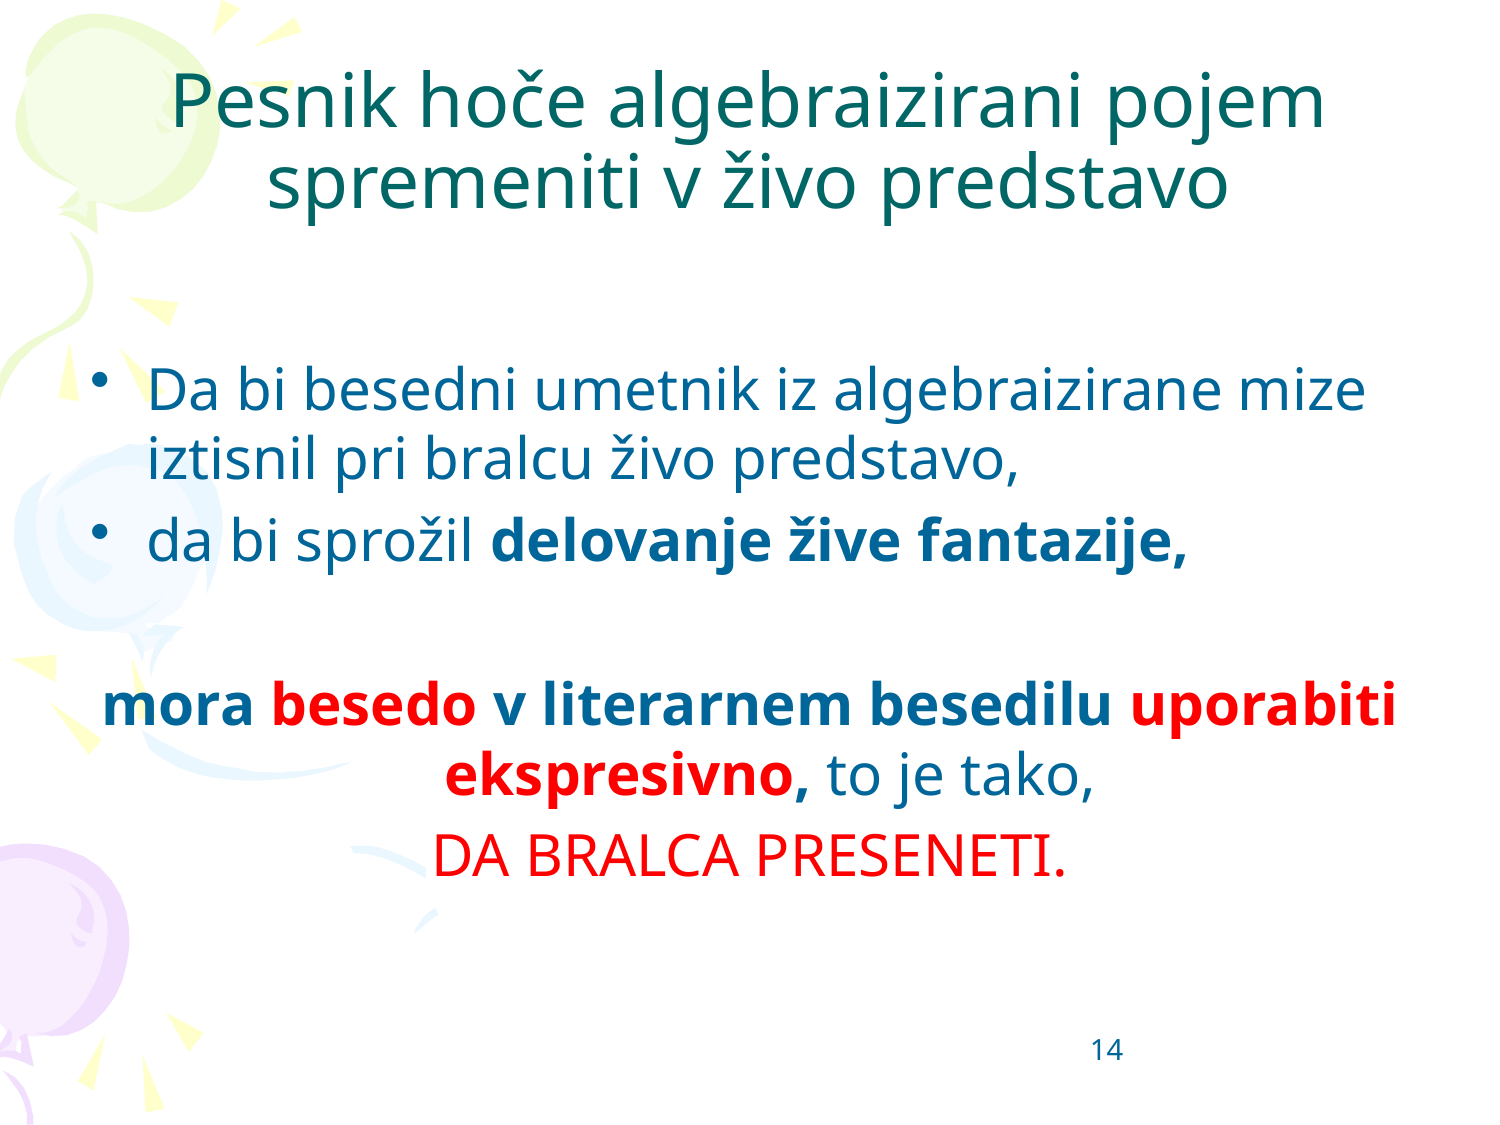

# Pesnik hoče algebraizirani pojem spremeniti v živo predstavo
Da bi besedni umetnik iz algebraizirane mize iztisnil pri bralcu živo predstavo,
da bi sprožil delovanje žive fantazije,
mora besedo v literarnem besedilu uporabiti ekspresivno, to je tako,
DA BRALCA PRESENETI.